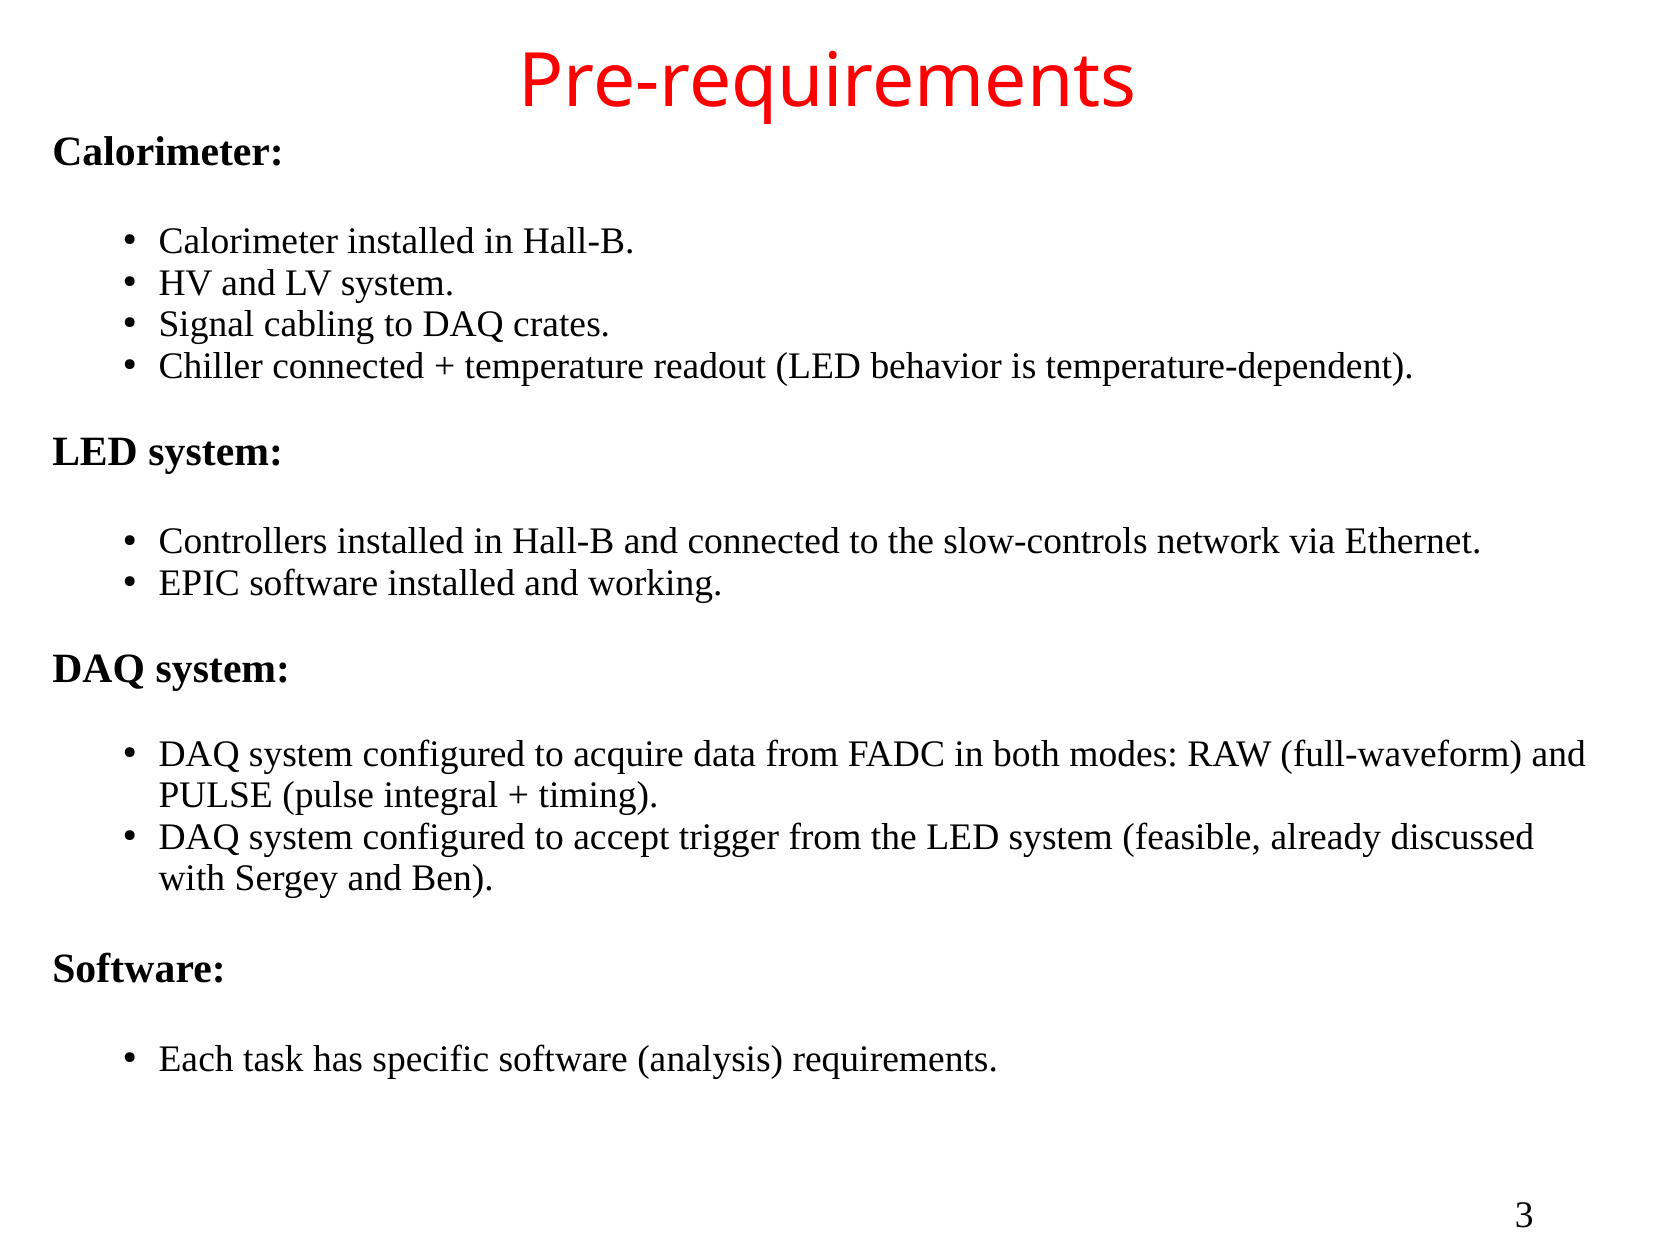

# Pre-requirements
Calorimeter:
Calorimeter installed in Hall-B.
HV and LV system.
Signal cabling to DAQ crates.
Chiller connected + temperature readout (LED behavior is temperature-dependent).
LED system:
Controllers installed in Hall-B and connected to the slow-controls network via Ethernet.
EPIC software installed and working.
DAQ system:
DAQ system configured to acquire data from FADC in both modes: RAW (full-waveform) and PULSE (pulse integral + timing).
DAQ system configured to accept trigger from the LED system (feasible, already discussed with Sergey and Ben).
Software:
Each task has specific software (analysis) requirements.